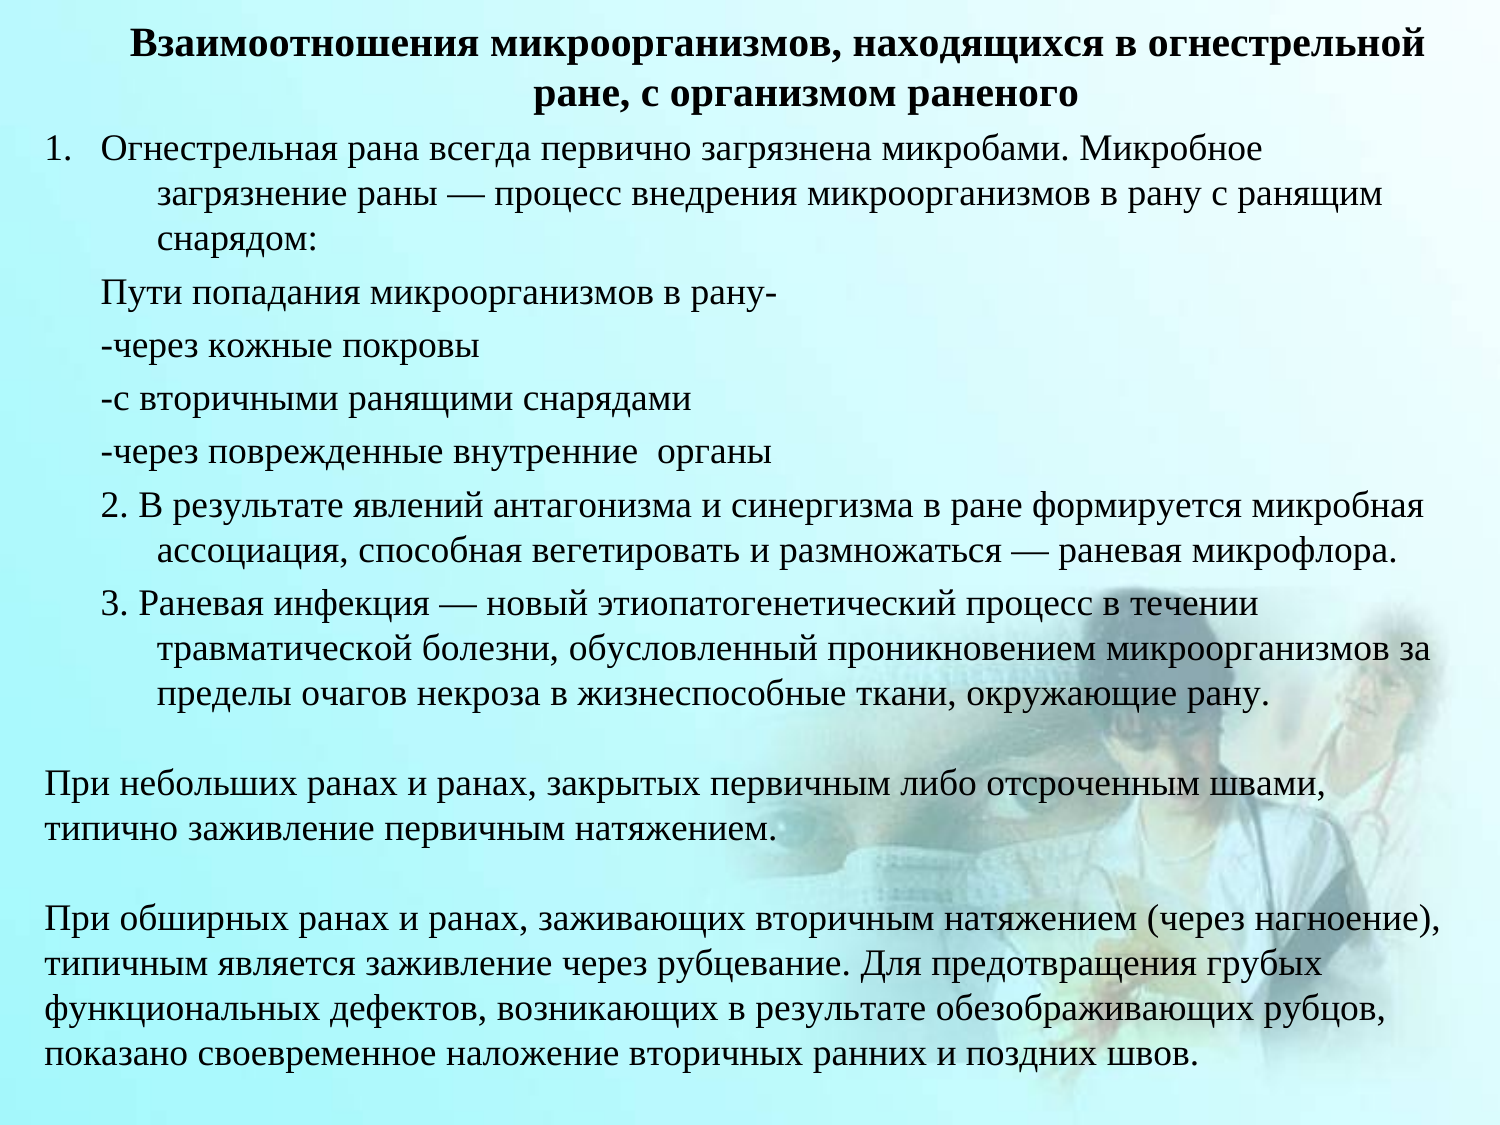

# Взаимоотношения микроорганизмов, находящихся в огнестрельной ране, с организмом раненого
Огнестрельная рана всегда первично загрязнена микробами. Микробное загрязнение раны — процесс внедрения микроорганизмов в рану с ранящим снарядом:
Пути попадания микроорганизмов в рану-
-через кожные покровы
-с вторичными ранящими снарядами
-через поврежденные внутренние органы
2. В результате явлений антагонизма и синергизма в ране формируется микробная ассоциация, способная вегетировать и размножаться — раневая микрофлора.
3. Раневая инфекция — новый этиопатогенетический процесс в течении травматической болезни, обусловленный проникновением микроорганизмов за пределы очагов некроза в жизнеспособные ткани, окружающие рану.
При небольших ранах и ранах, закрытых первичным либо отсроченным швами, типично заживление первичным натяжением.
При обширных ранах и ранах, заживающих вторичным натяжением (через нагноение), типичным является заживление через рубцевание. Для предотвращения грубых функциональных дефектов, возникающих в результате обезображивающих рубцов, показано своевременное наложение вторичных ранних и поздних швов.